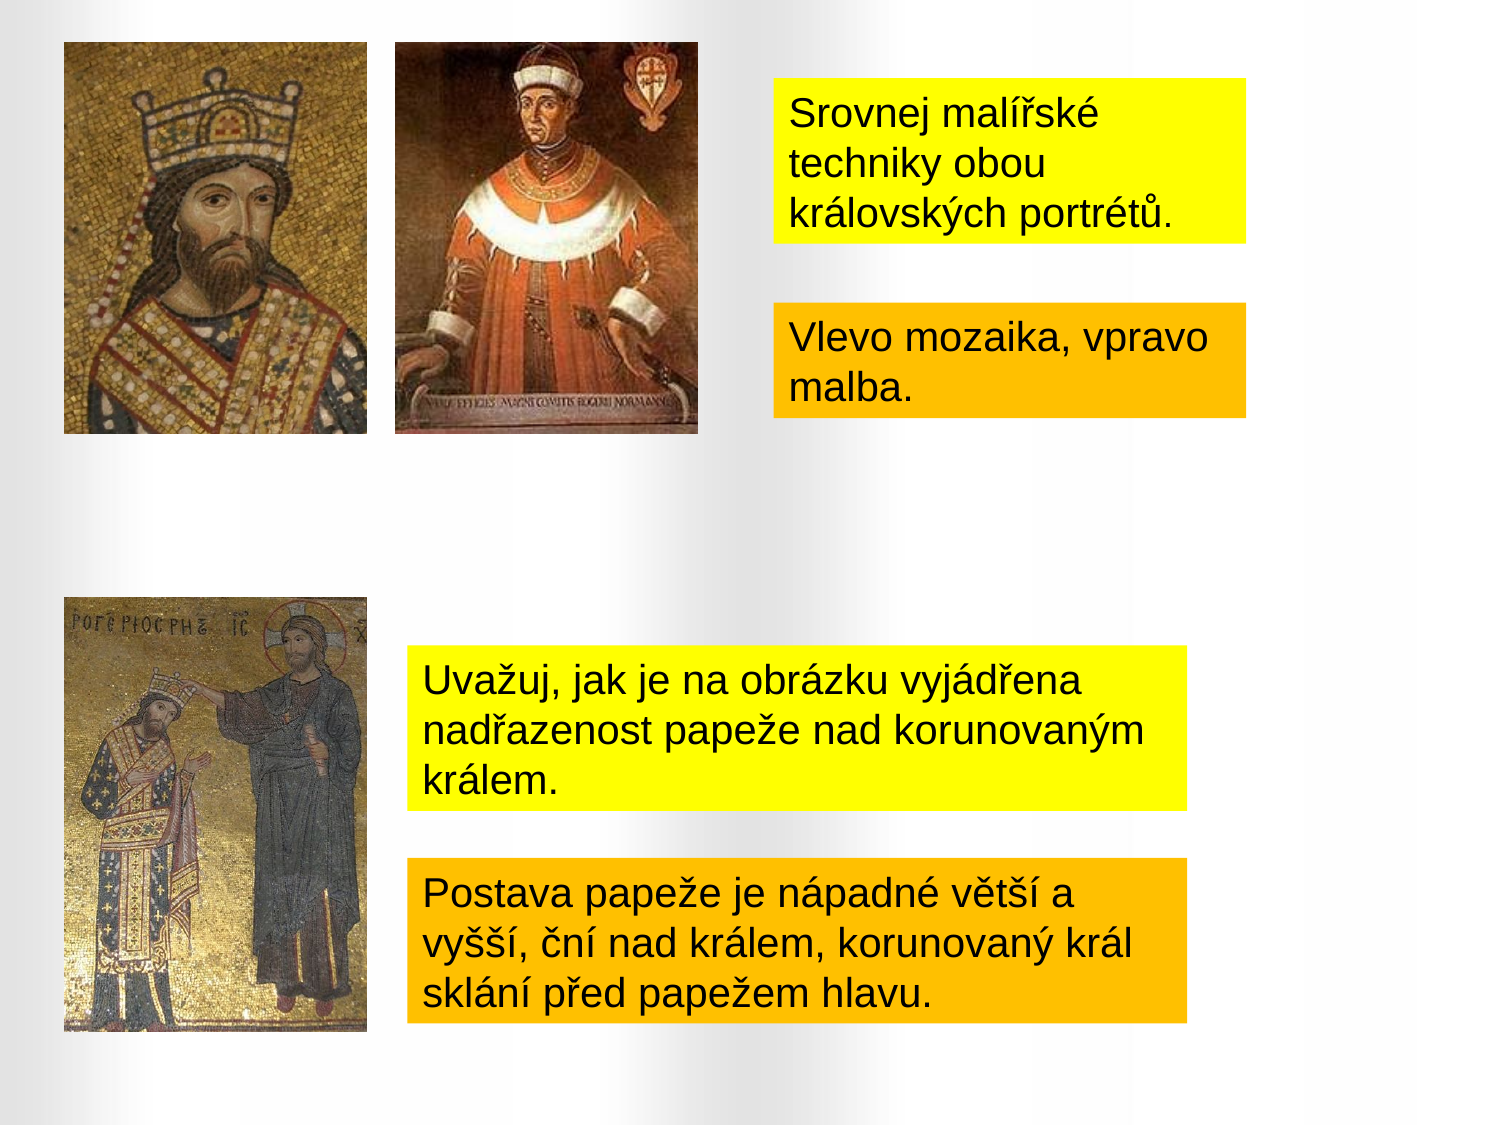

Srovnej malířské techniky obou královských portrétů.
Vlevo mozaika, vpravo malba.
Uvažuj, jak je na obrázku vyjádřena nadřazenost papeže nad korunovaným králem.
Postava papeže je nápadné větší a vyšší, ční nad králem, korunovaný král sklání před papežem hlavu.